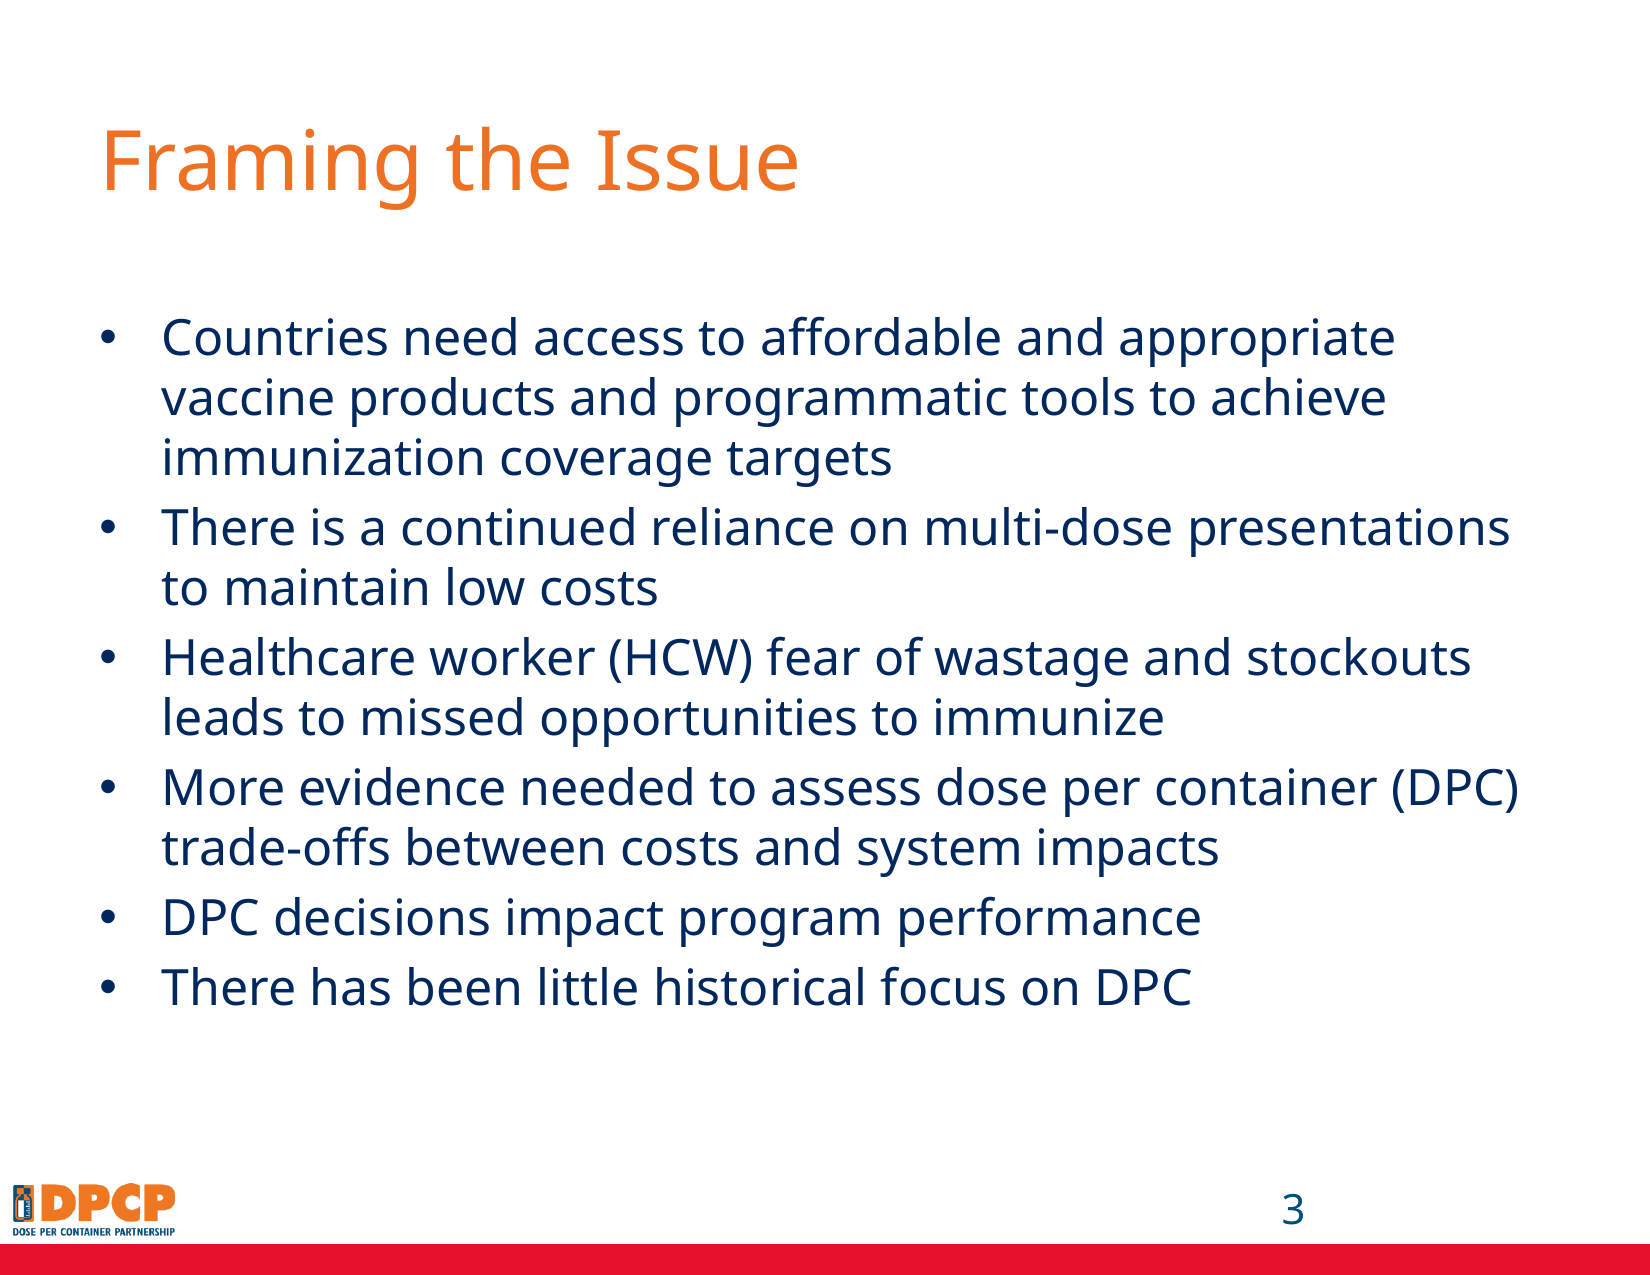

# Framing the Issue
Countries need access to affordable and appropriate vaccine products and programmatic tools to achieve immunization coverage targets
There is a continued reliance on multi-dose presentations to maintain low costs
Healthcare worker (HCW) fear of wastage and stockouts leads to missed opportunities to immunize
More evidence needed to assess dose per container (DPC) trade-offs between costs and system impacts
DPC decisions impact program performance
There has been little historical focus on DPC